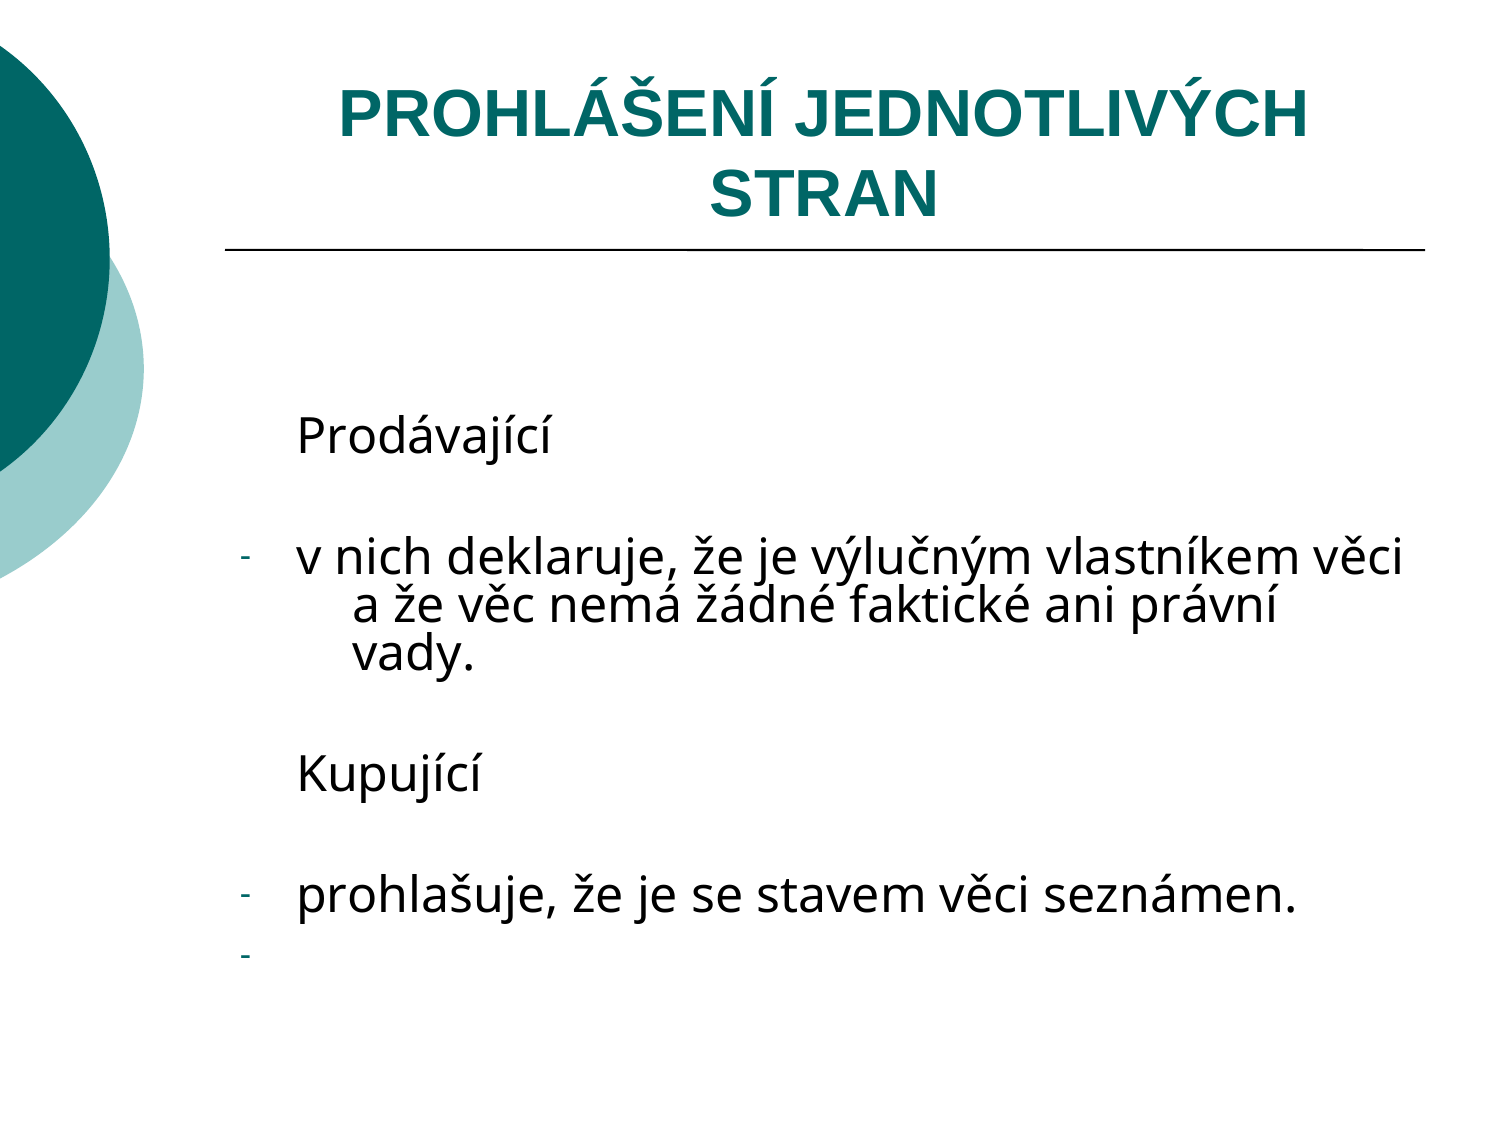

# PROHLÁŠENÍ JEDNOTLIVÝCH STRAN
Prodávající
v nich deklaruje, že je výlučným vlastníkem věci a že věc nemá žádné faktické ani právní vady.
Kupující
prohlašuje, že je se stavem věci seznámen.